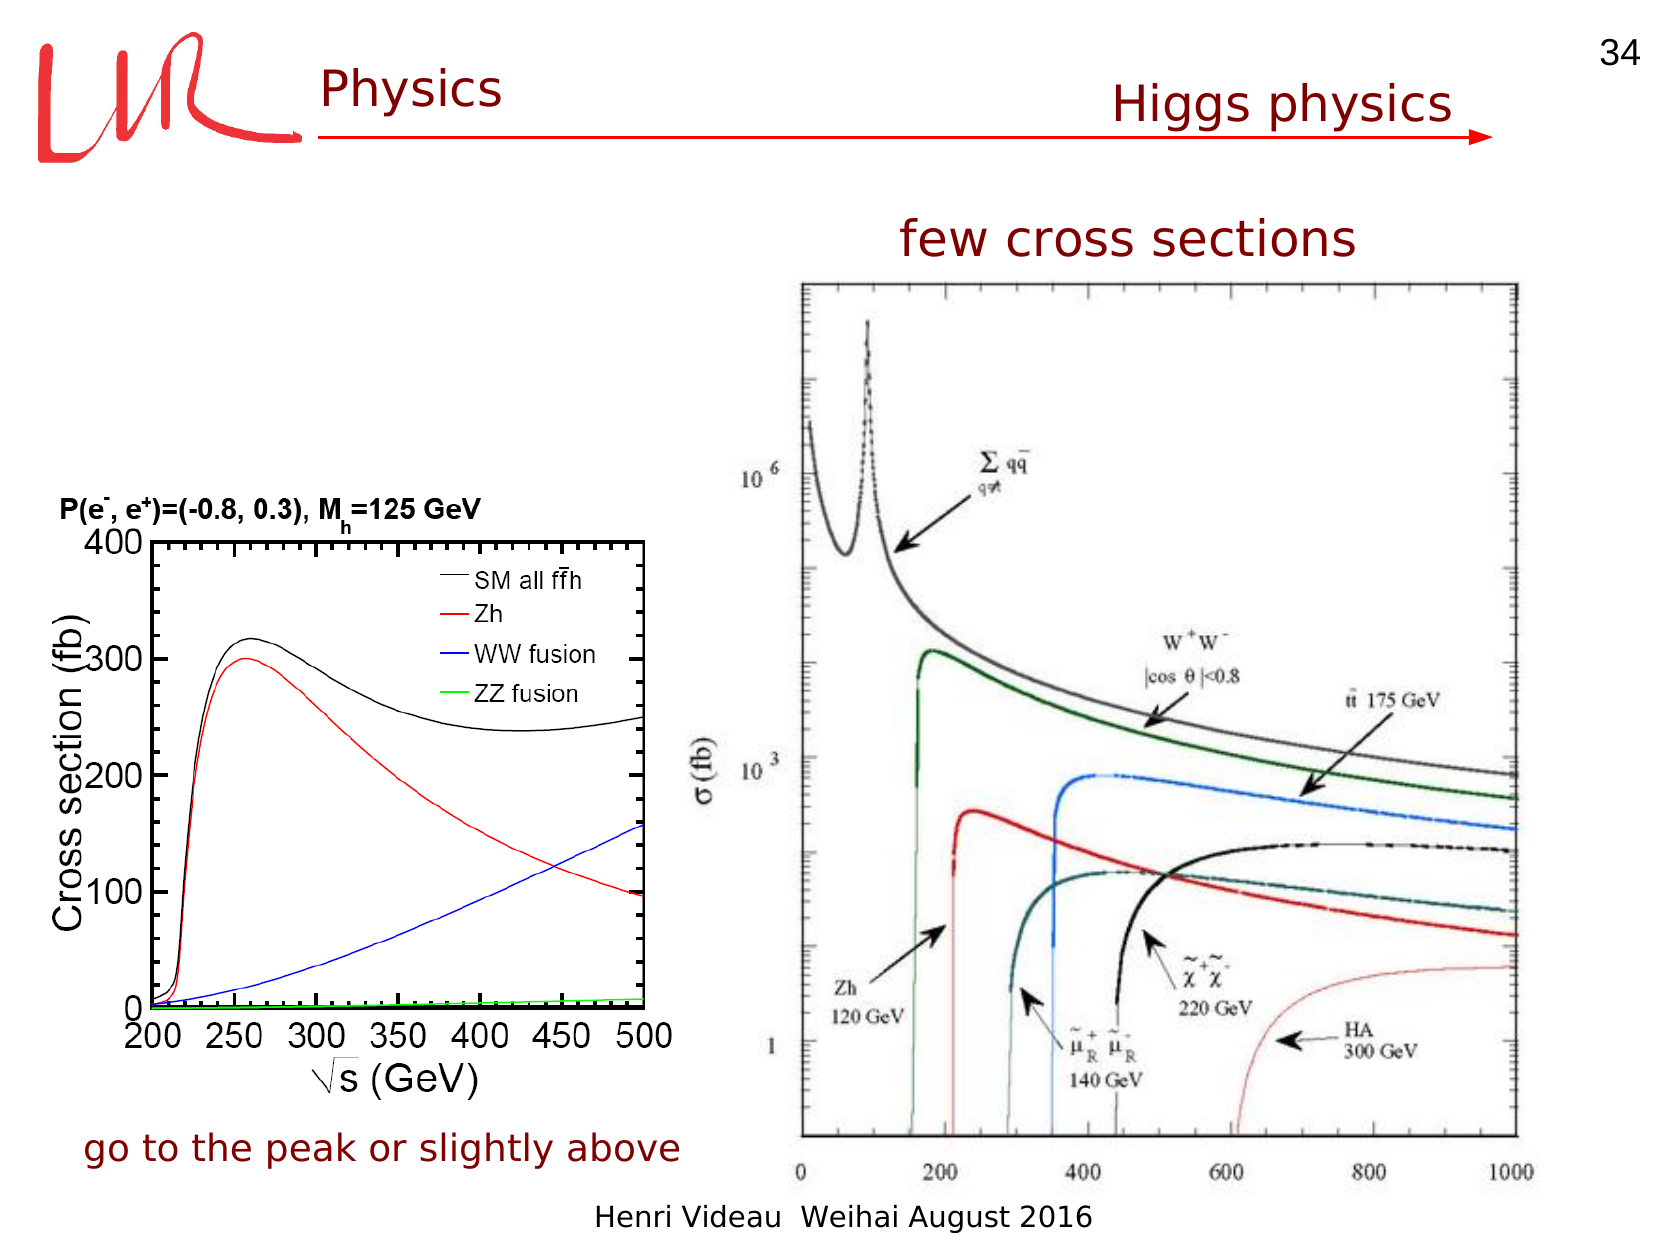

Higgs physics
few cross sections
go to the peak or slightly above